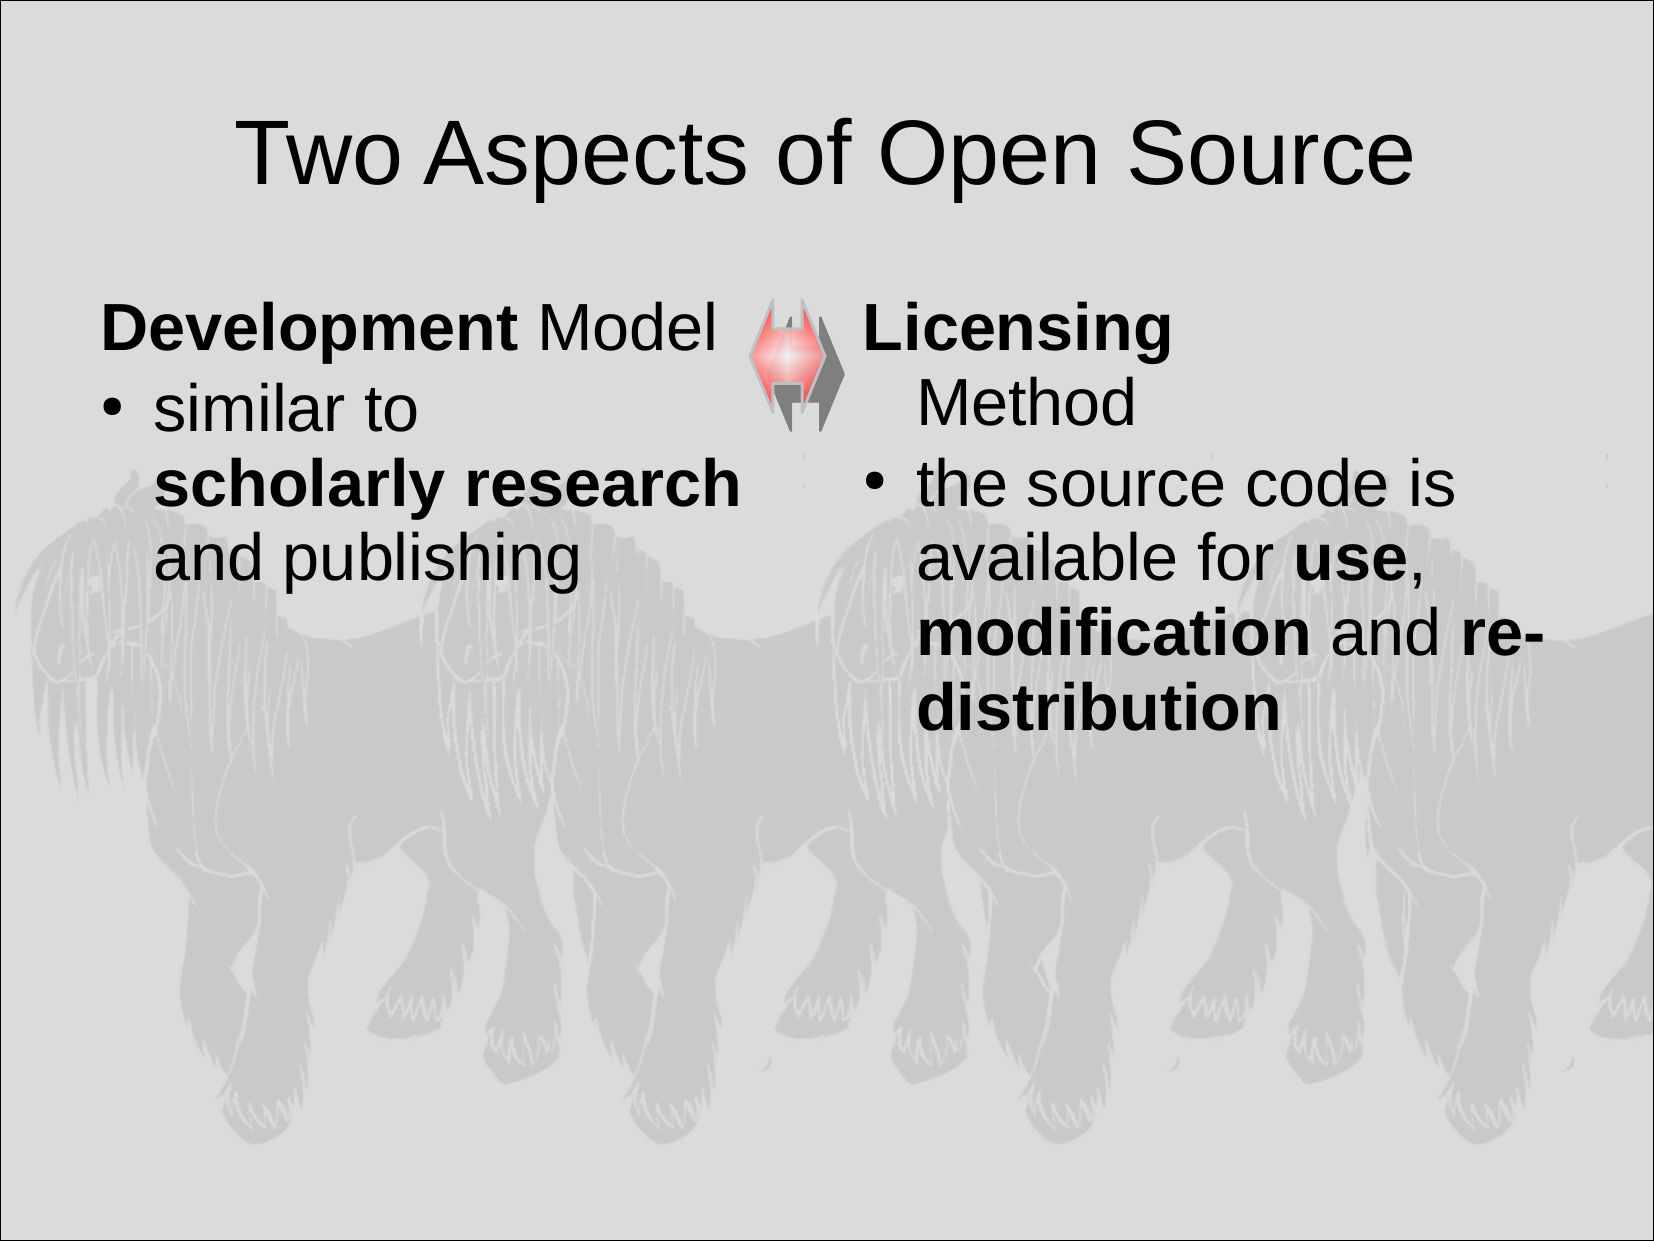

# Two Aspects of Open Source
Development Model
similar to
scholarly research and publishing
Licensing
Method
the source code is available for use, modification and re-distribution